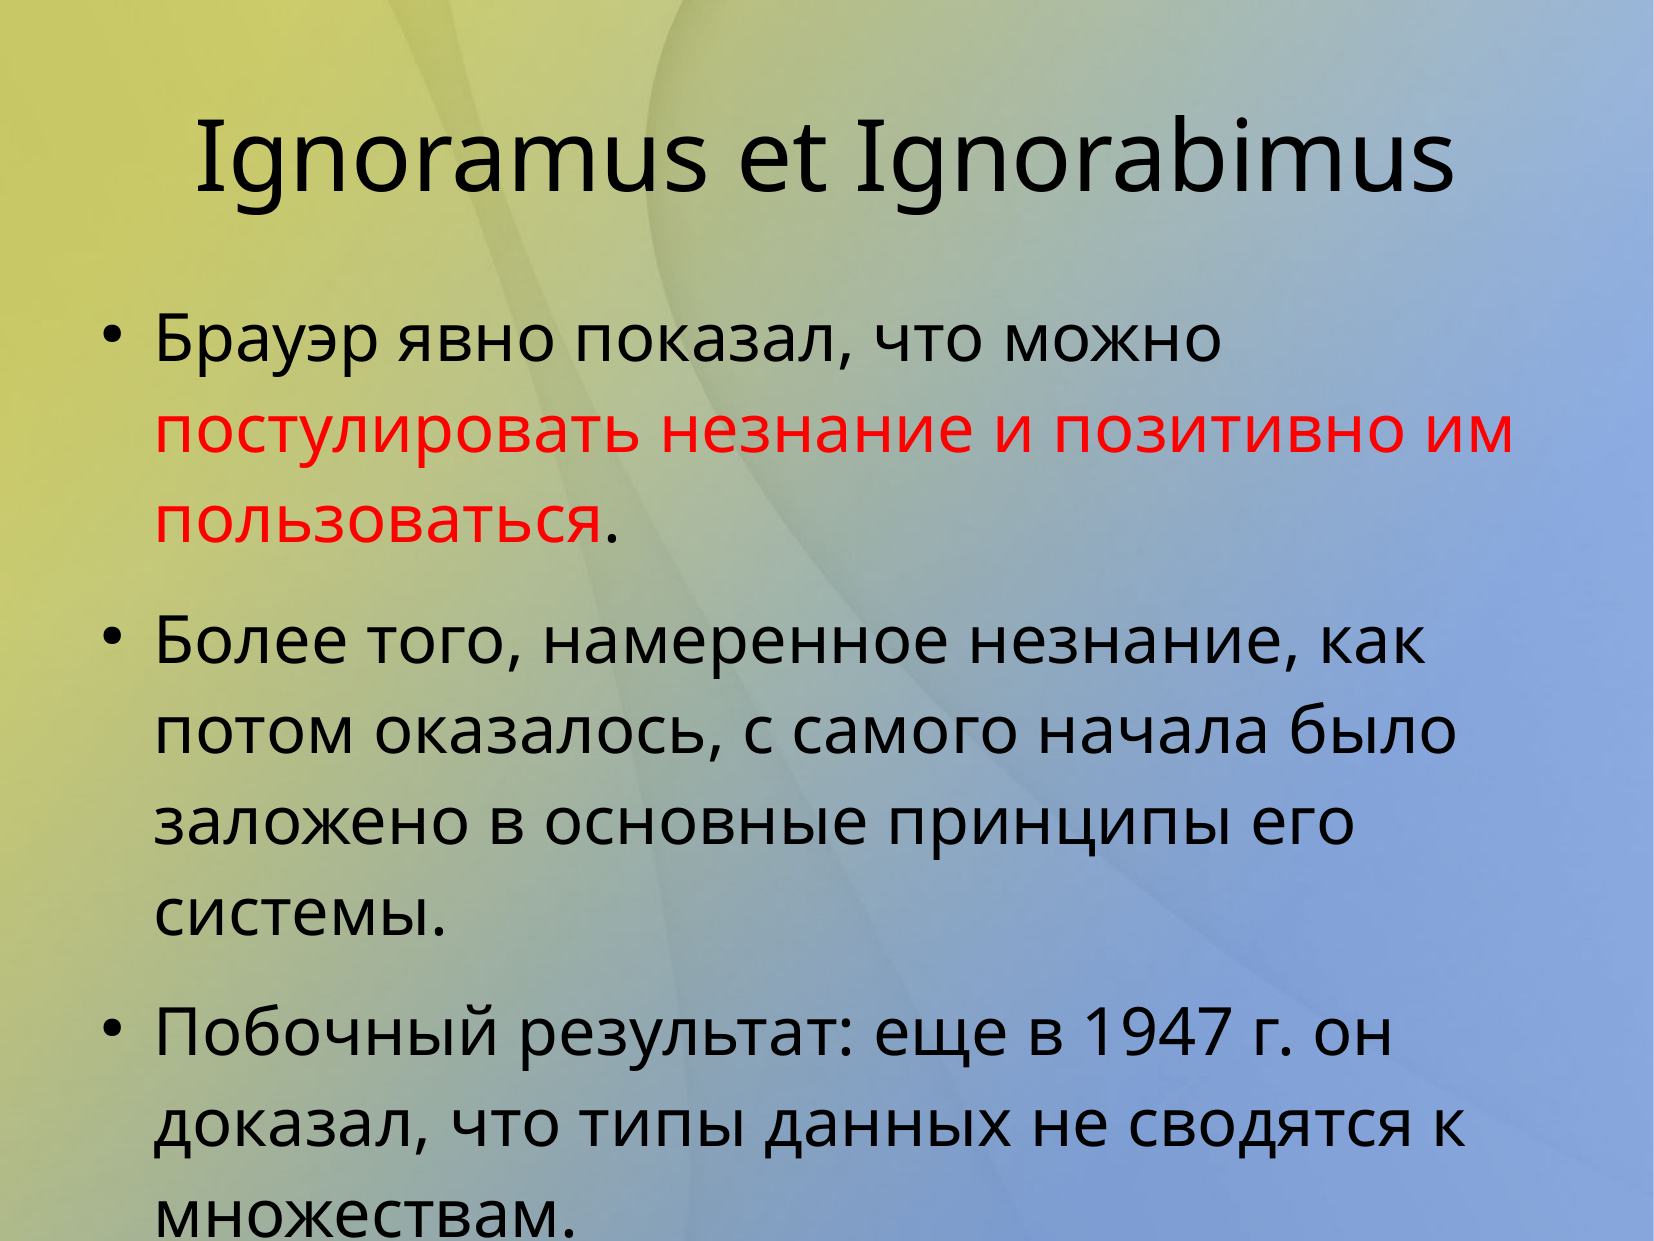

# Ignoramus et Ignorabimus
Брауэр явно показал, что можно постулировать незнание и позитивно им пользоваться.
Более того, намеренное незнание, как потом оказалось, с самого начала было заложено в основные принципы его системы.
Побочный результат: еще в 1947 г. он доказал, что типы данных не сводятся к множествам.